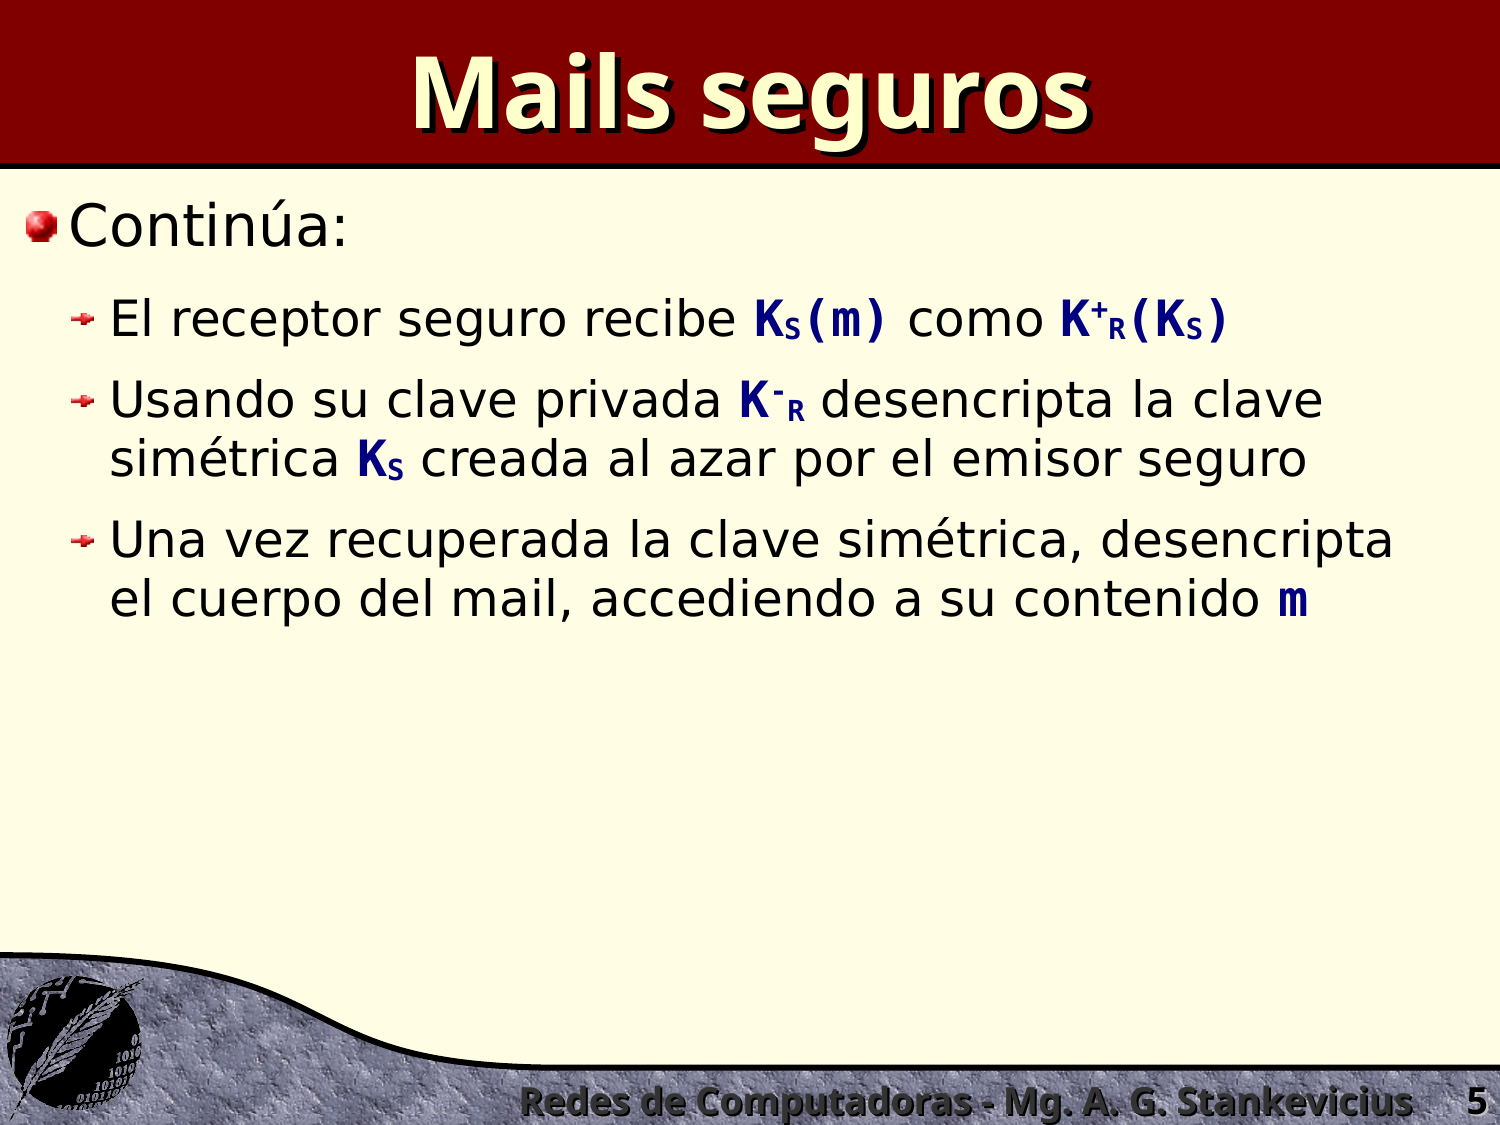

# Mails seguros
Continúa:
El receptor seguro recibe KS(m) como K+R(KS)
Usando su clave privada K-R desencripta la clave simétrica KS creada al azar por el emisor seguro
Una vez recuperada la clave simétrica, desencripta
el cuerpo del mail, accediendo a su contenido m
5